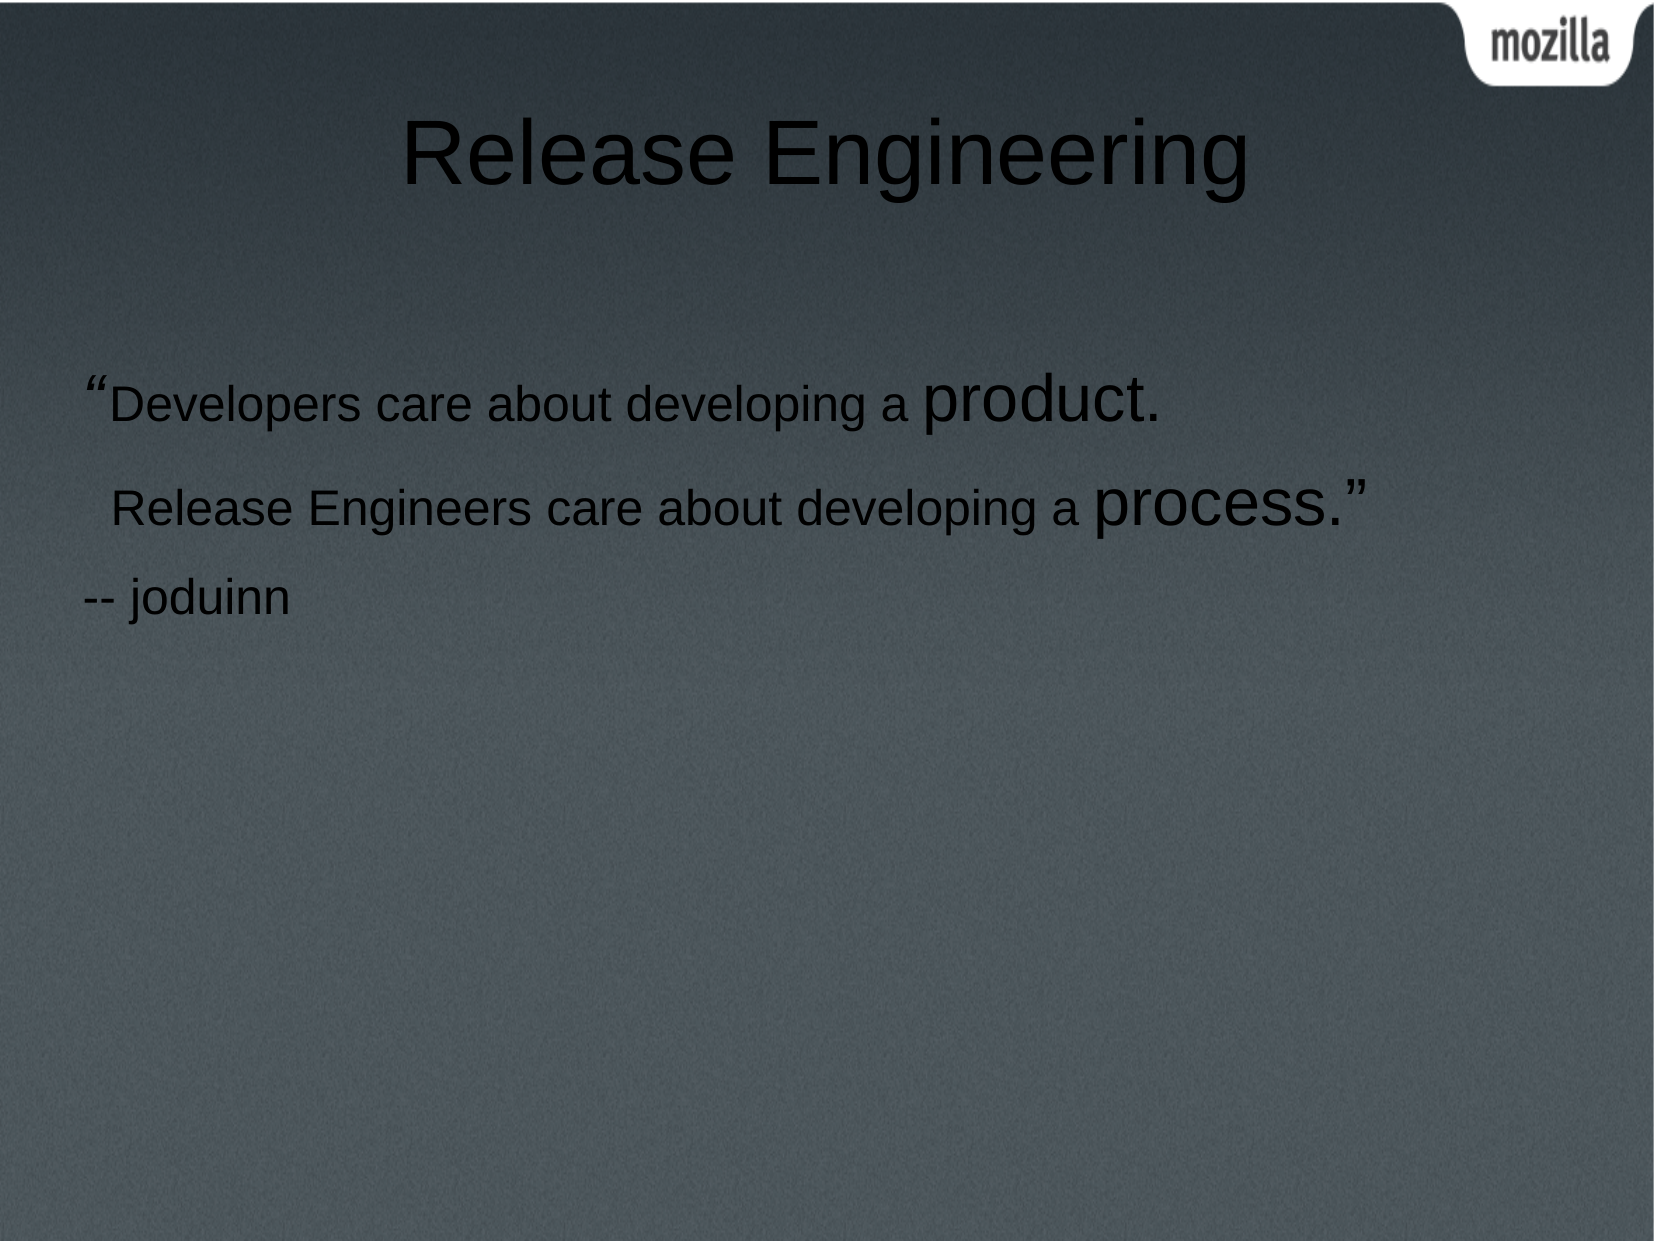

# Release Engineering
“Developers care about developing a product.
 Release Engineers care about developing a process.”
-- joduinn